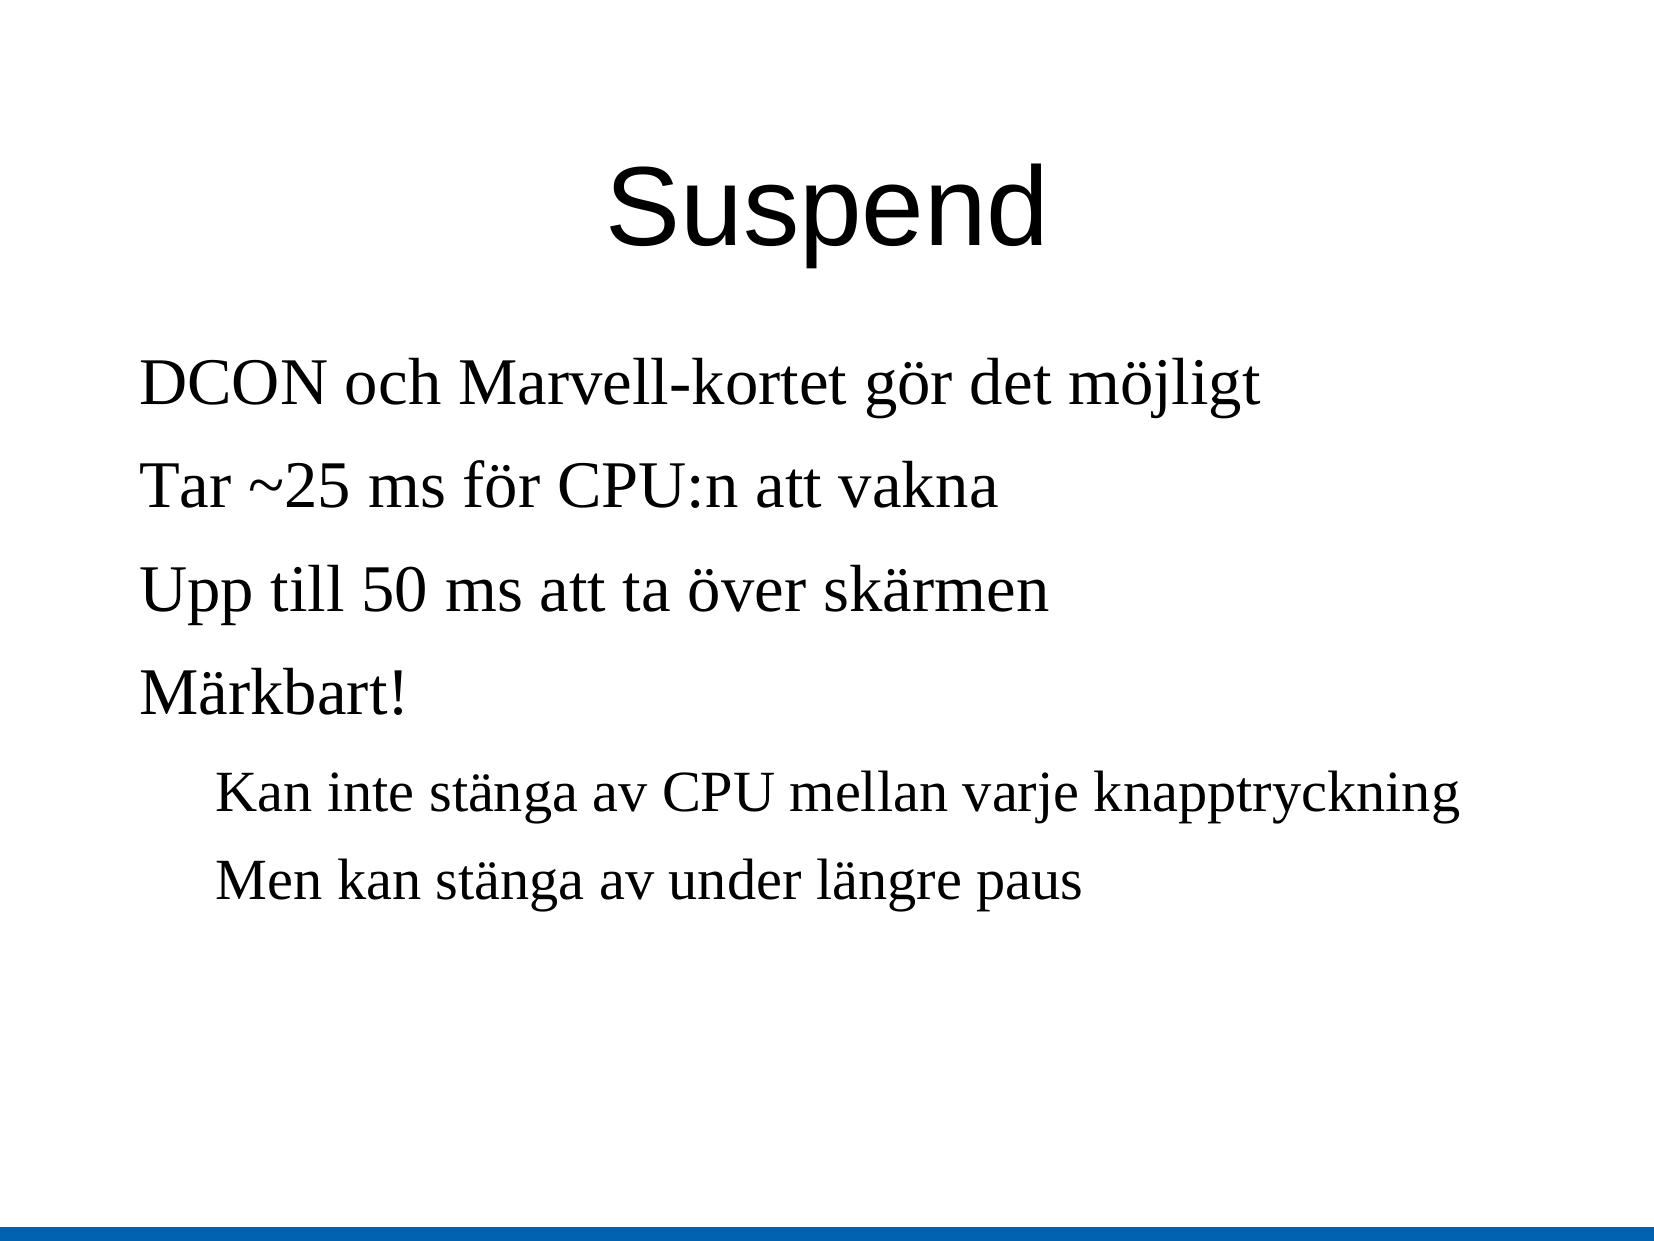

# Suspend
DCON och Marvell-kortet gör det möjligt
Tar ~25 ms för CPU:n att vakna
Upp till 50 ms att ta över skärmen
Märkbart!
Kan inte stänga av CPU mellan varje knapptryckning
Men kan stänga av under längre paus